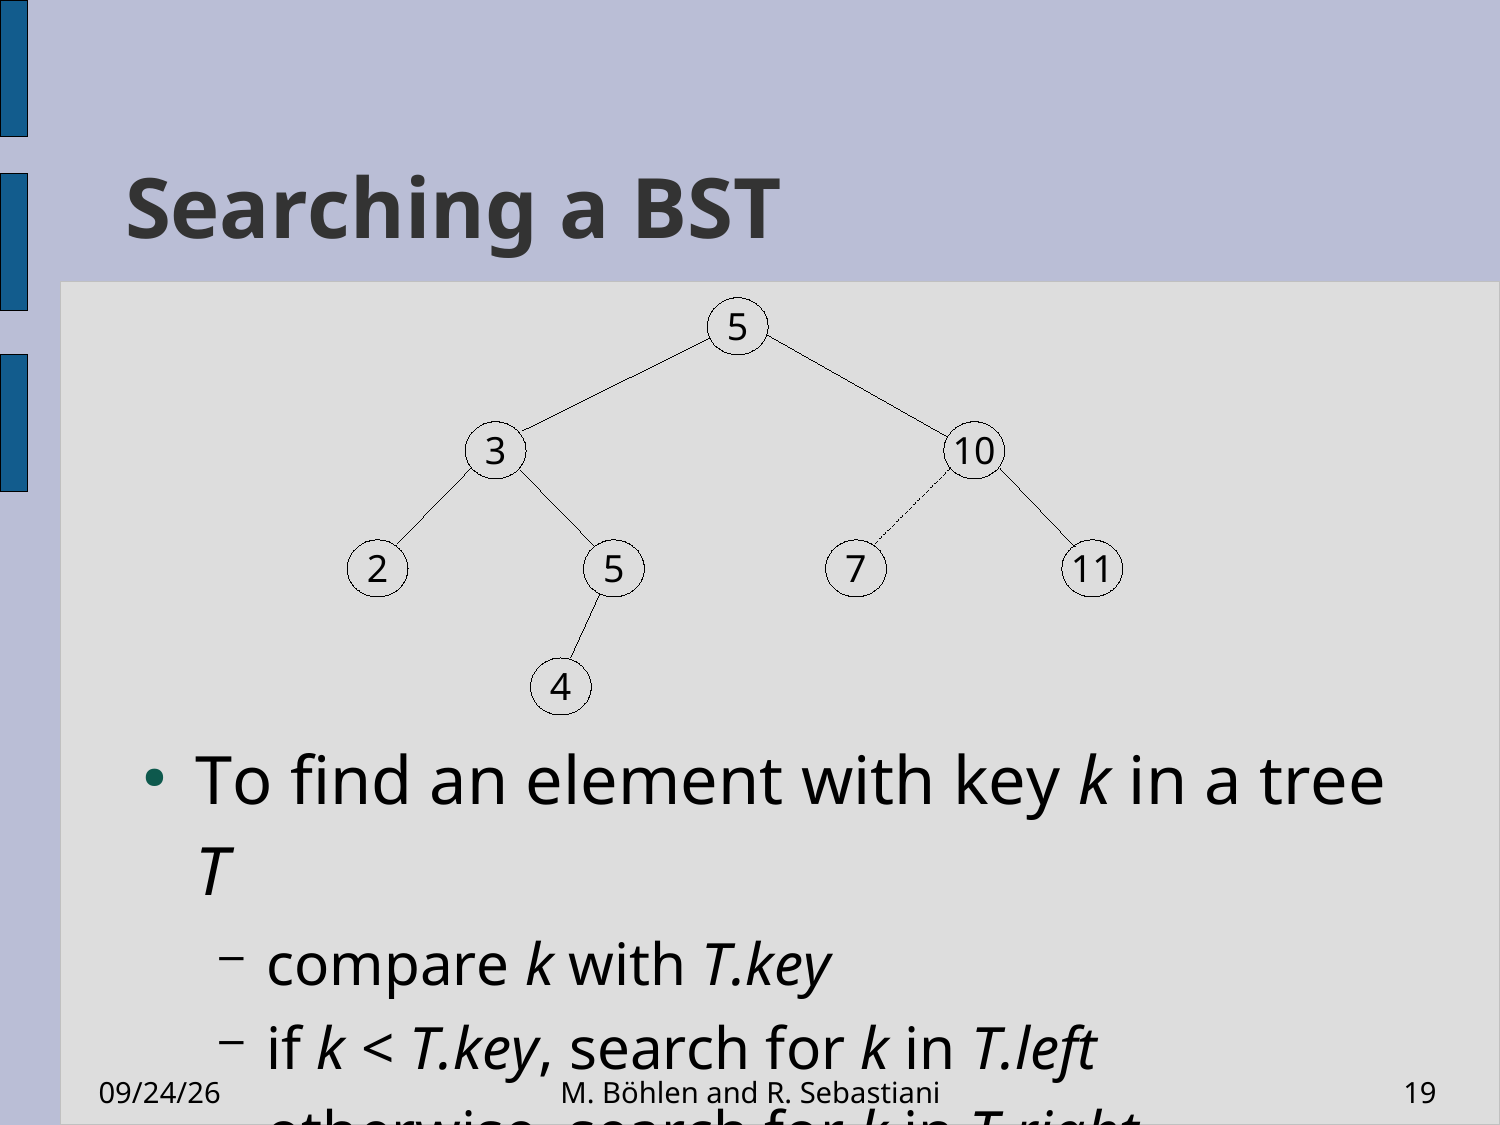

# Searching a BST
5
3
10
2
5
7
11
4
To find an element with key k in a tree T
compare k with T.key
if k < T.key, search for k in T.left
otherwise, search for k in T.right
M. Böhlen and R. Sebastiani
19